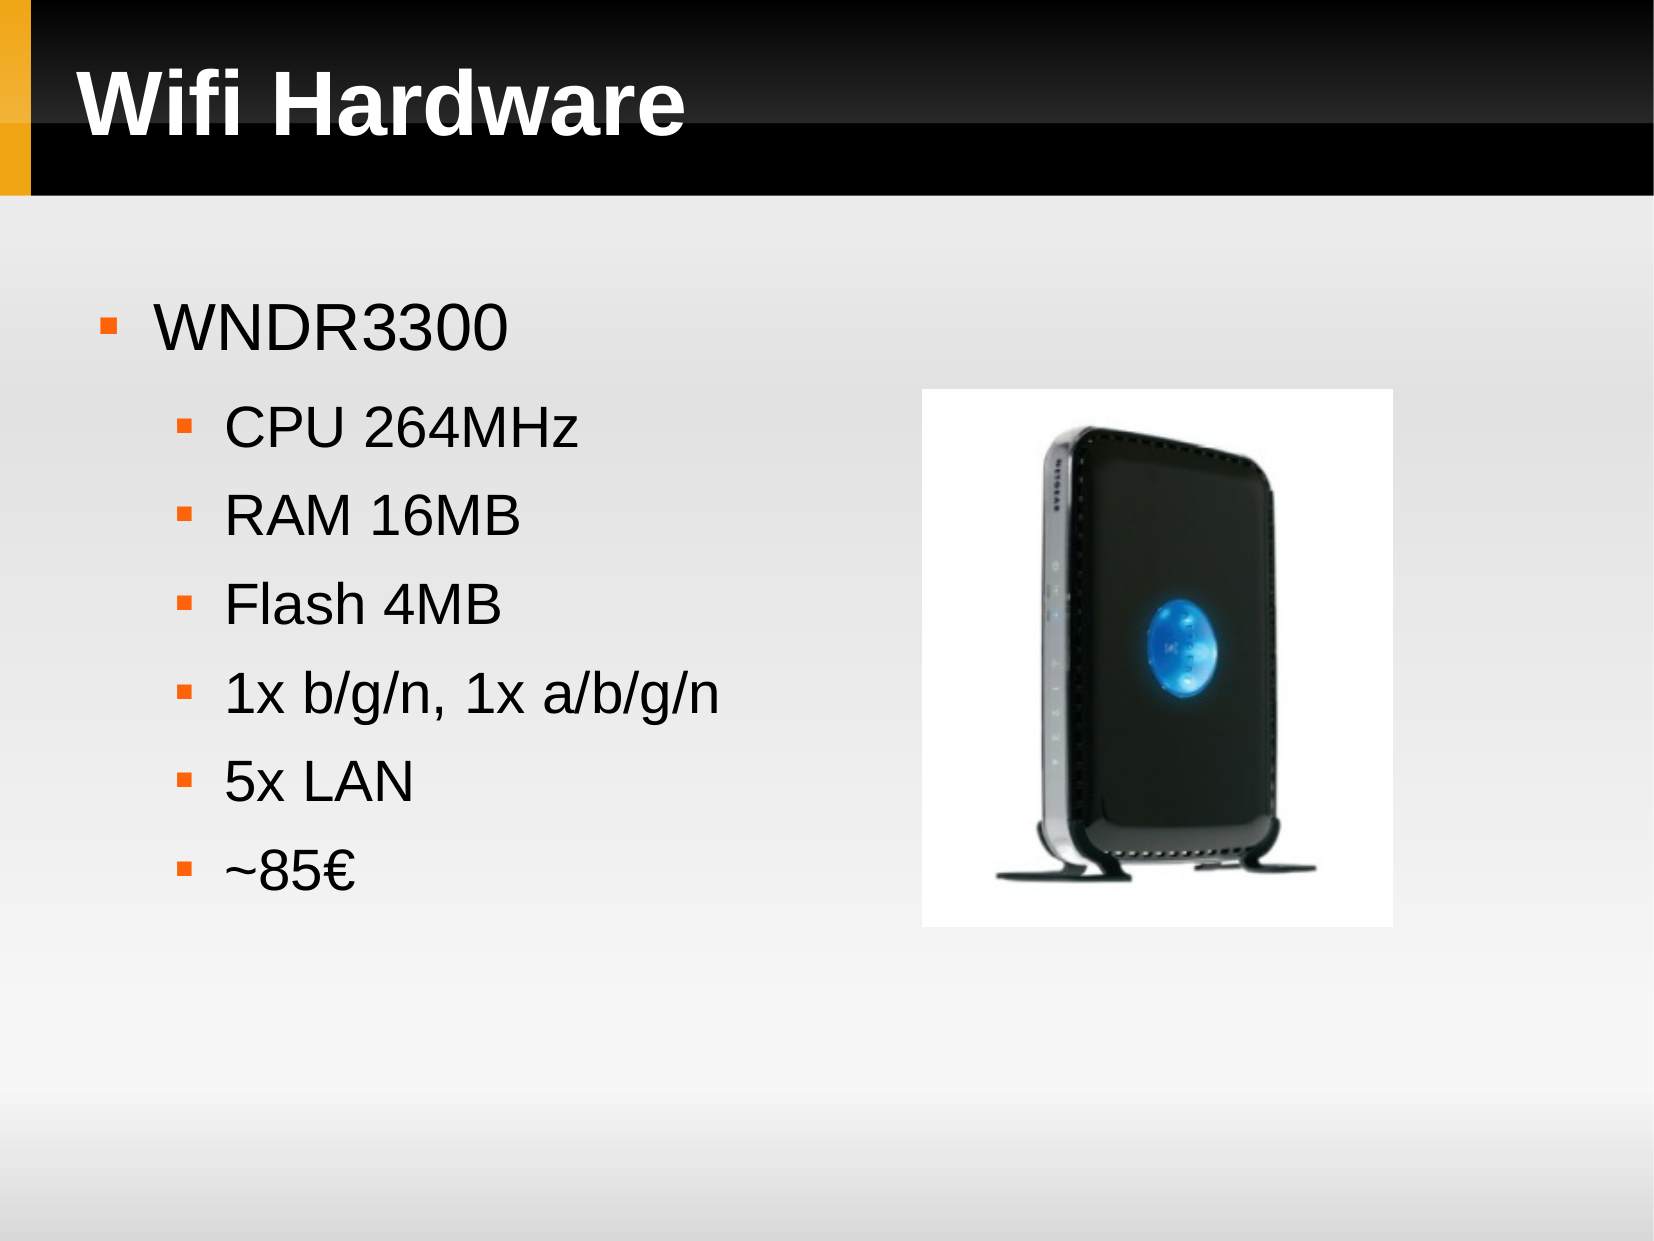

# Wifi Hardware
WNDR3300
CPU 264MHz
RAM 16MB
Flash 4MB
1x b/g/n, 1x a/b/g/n
5x LAN
~85€